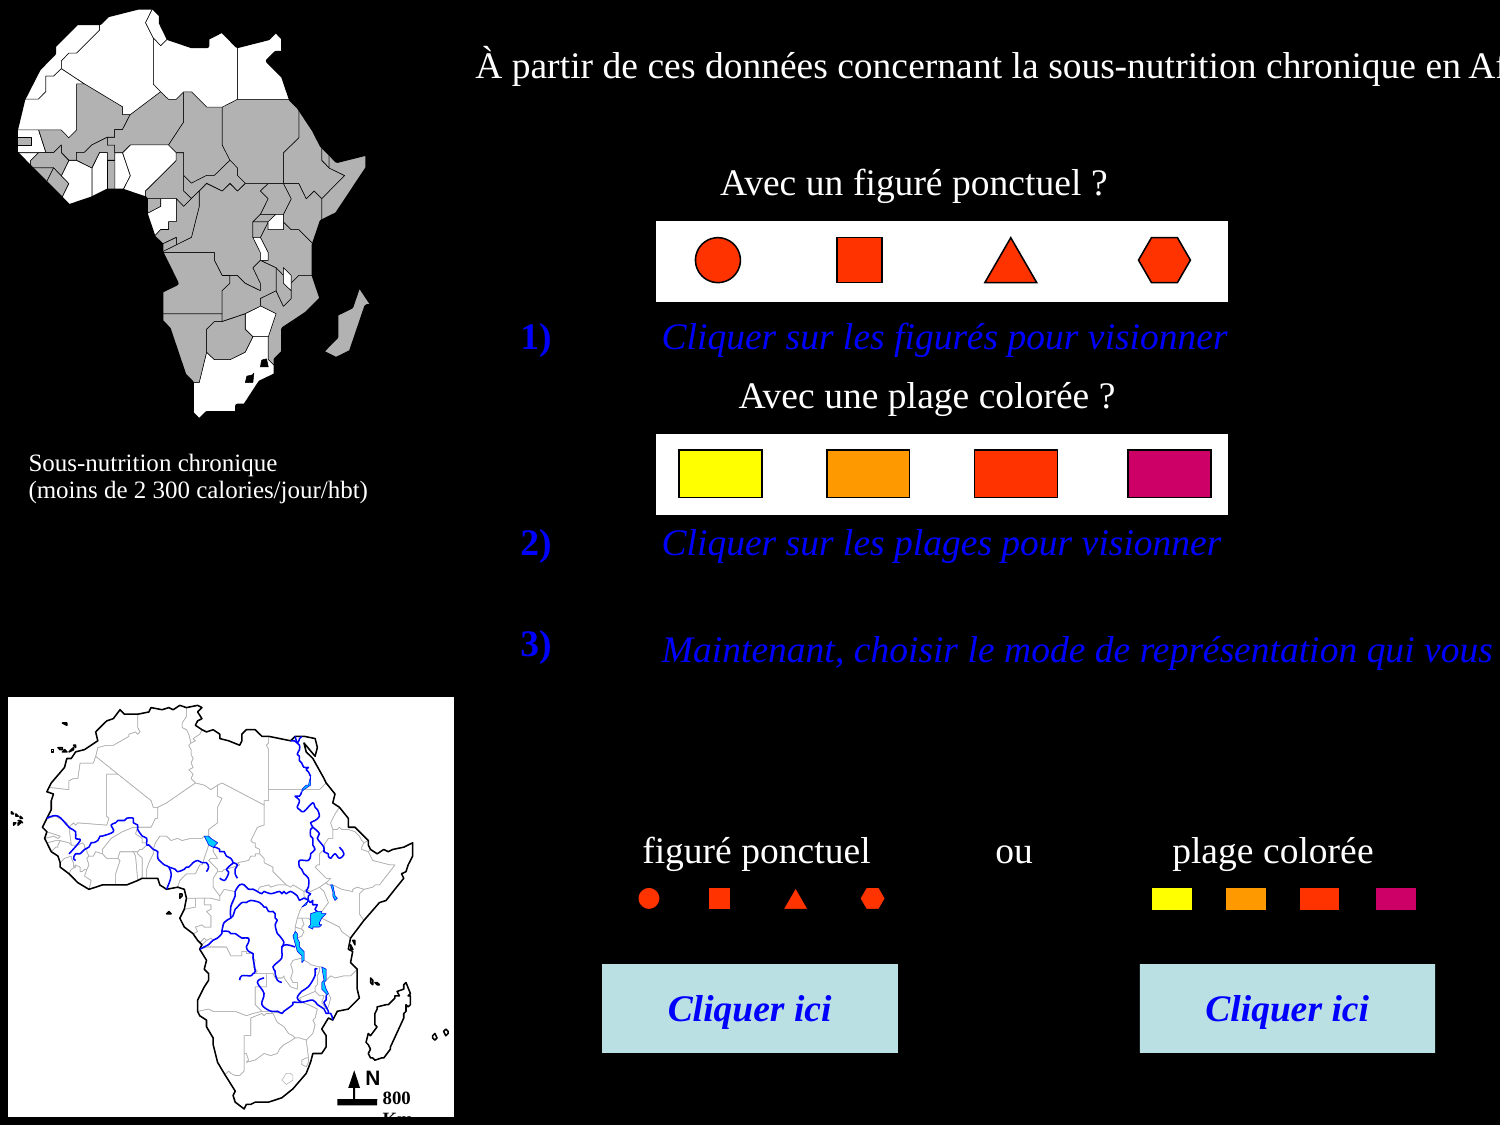

À partir de ces données concernant la sous-nutrition chronique en Afrique, comment localiser ce phénomène sur le croquis ?
Avec un figuré ponctuel ?
1)
Cliquer sur les figurés pour visionner
Avec une plage colorée ?
2)
Cliquer sur les plages pour visionner
3)
Maintenant, choisir le mode de représentation qui vous semble adapté pour faire apparaître la sous-nutrition en Afrique
Sous-nutrition chronique
(moins de 2 300 calories/jour/hbt)
figuré ponctuel
ou
plage colorée
Cliquer ici
Cliquer ici
N
800 Km